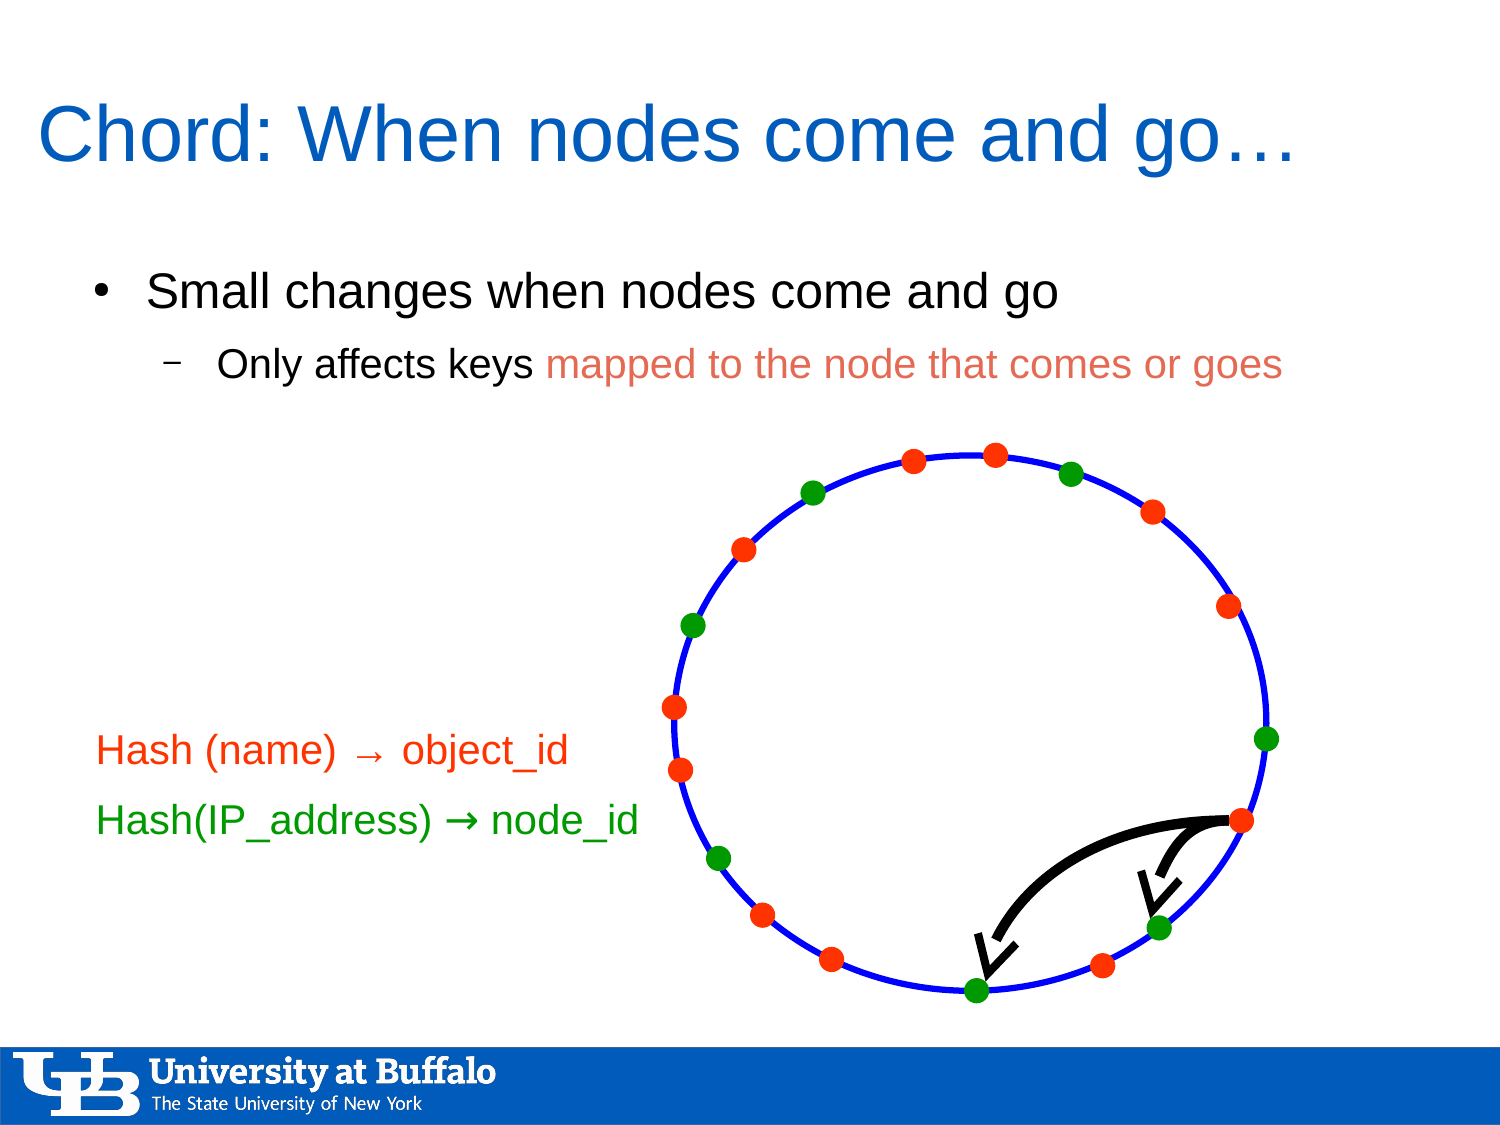

# Chord: When nodes come and go…
Small changes when nodes come and go
Only affects keys mapped to the node that comes or goes
Hash (name) → object_id
Hash(IP_address) → node_id